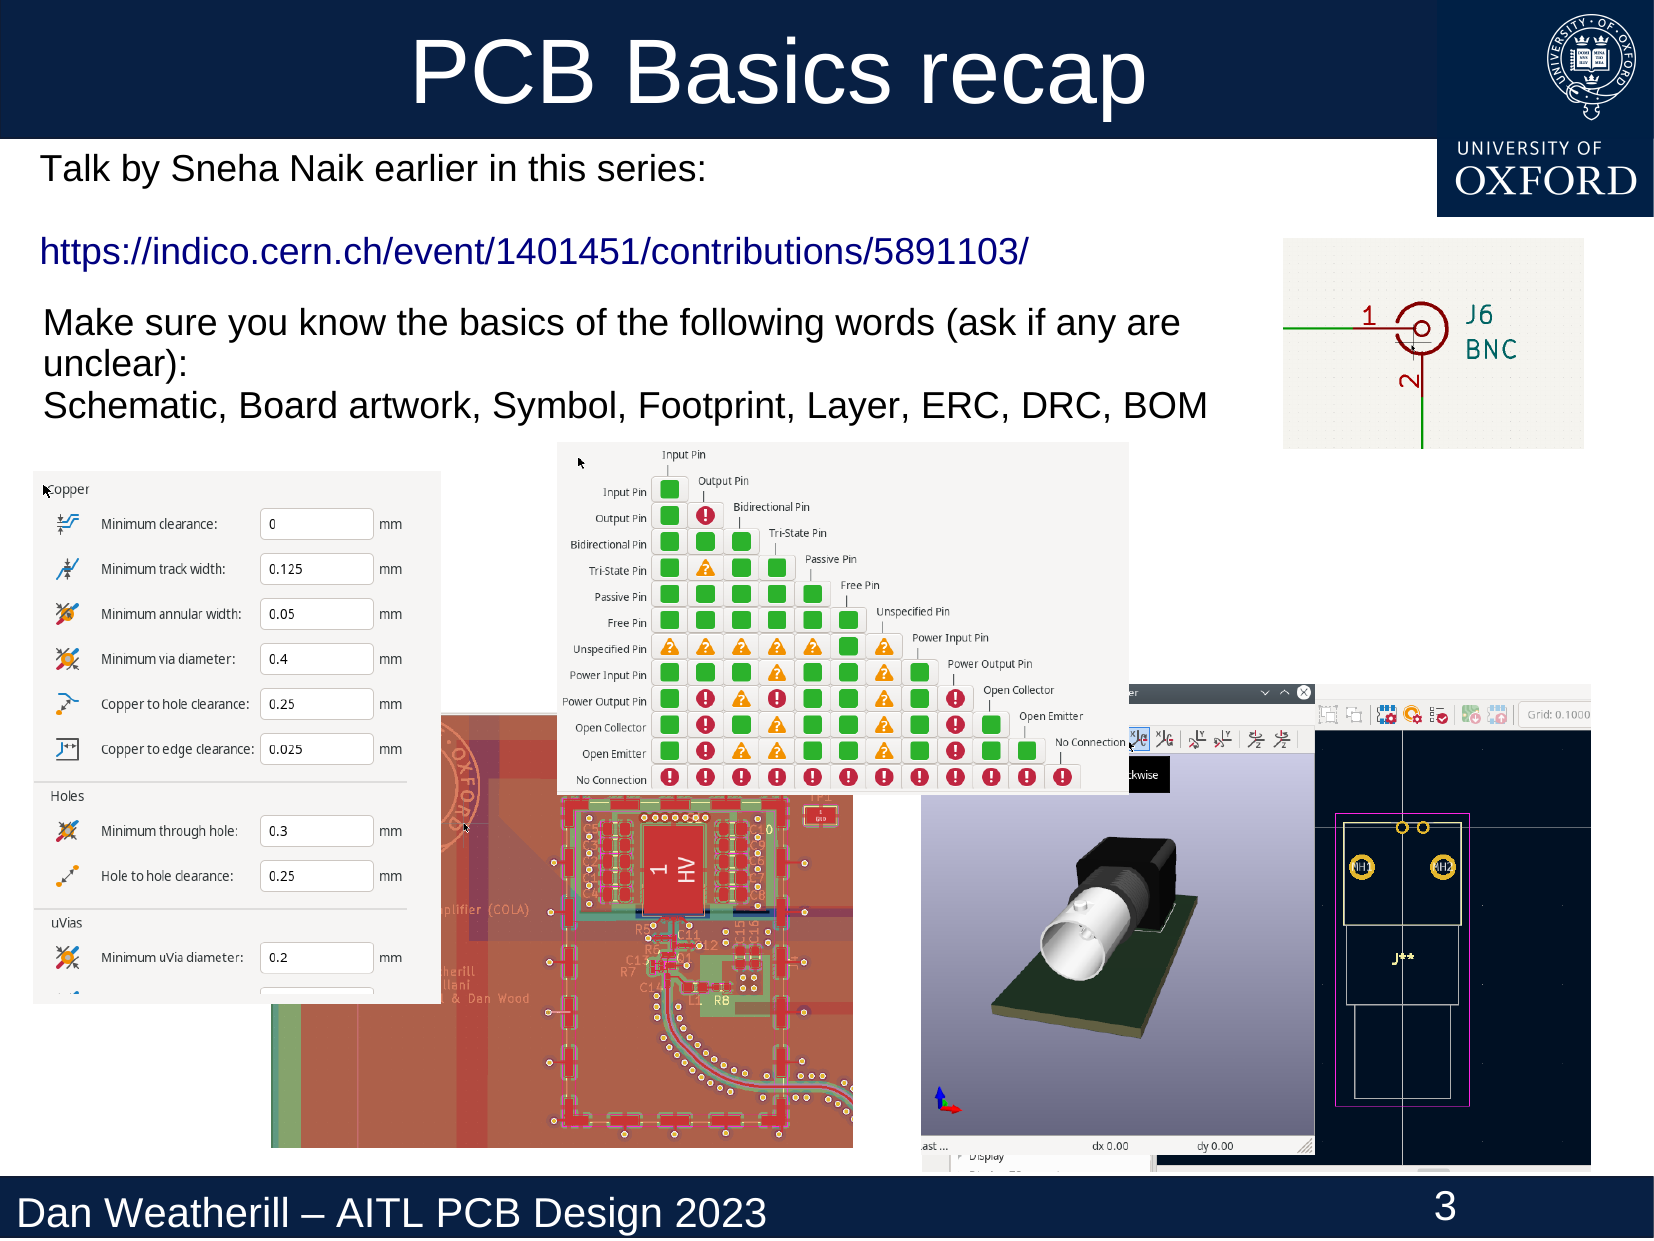

# PCB Basics recap
Talk by Sneha Naik earlier in this series:
https://indico.cern.ch/event/1401451/contributions/5891103/
Make sure you know the basics of the following words (ask if any are unclear):
Schematic, Board artwork, Symbol, Footprint, Layer, ERC, DRC, BOM